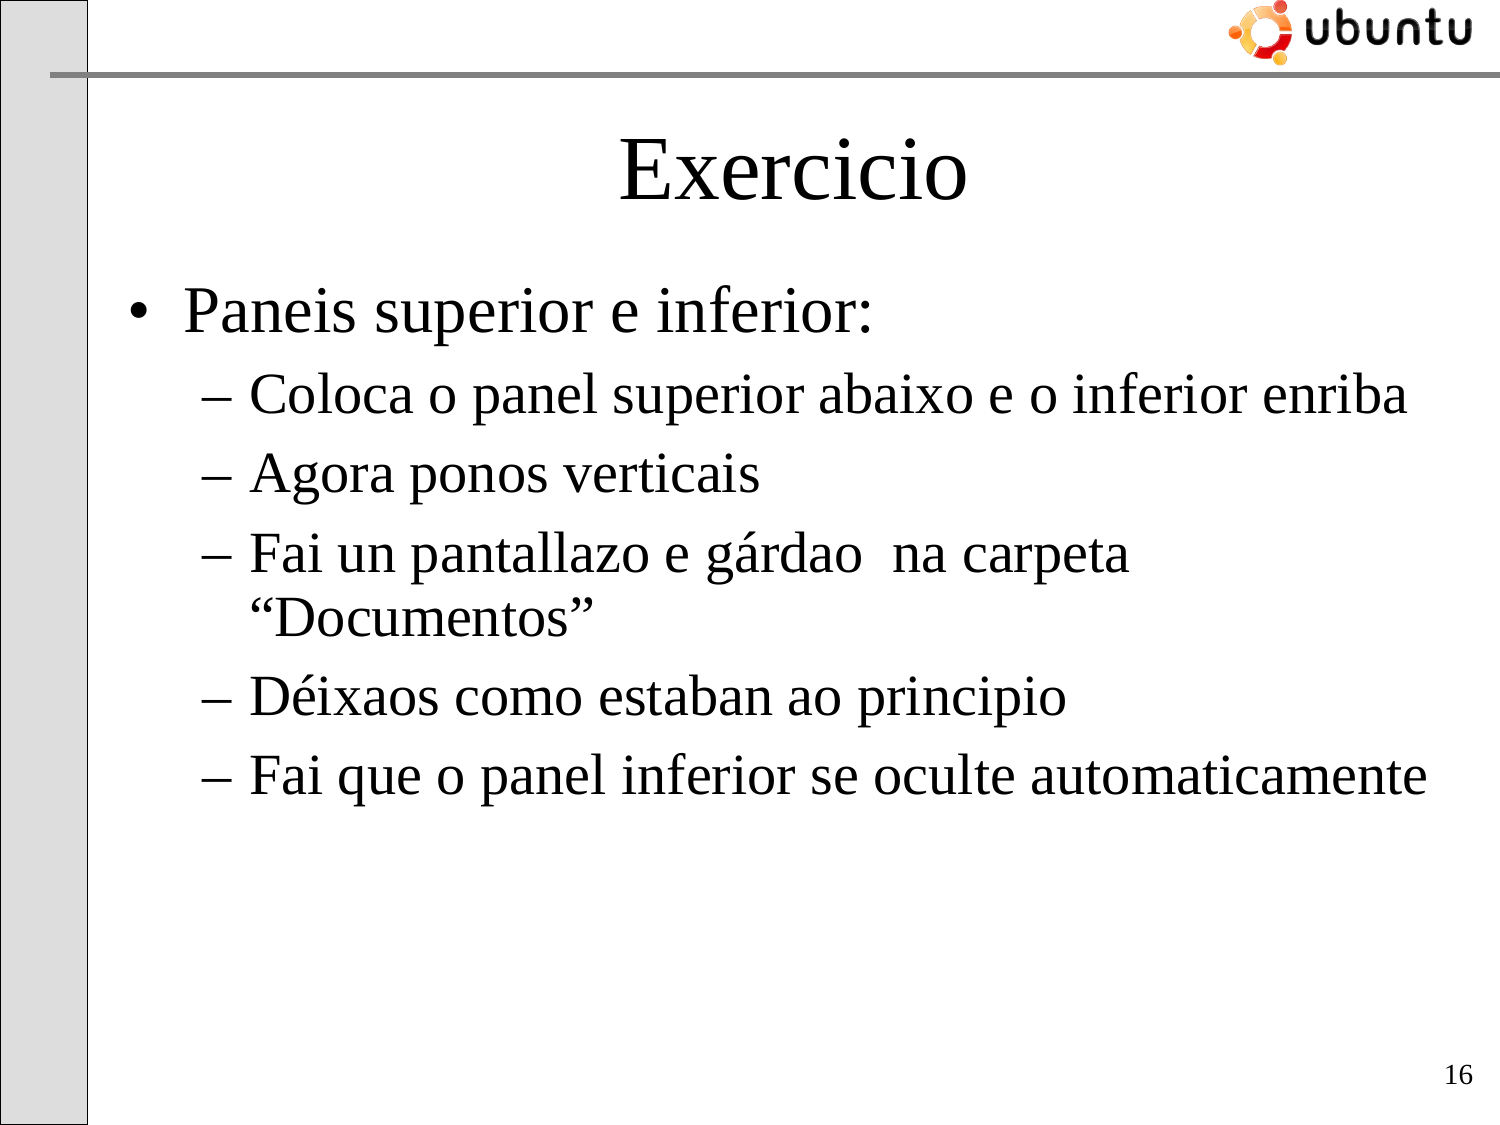

# Exercicio
Paneis superior e inferior:
Coloca o panel superior abaixo e o inferior enriba
Agora ponos verticais
Fai un pantallazo e gárdao na carpeta “Documentos”
Déixaos como estaban ao principio
Fai que o panel inferior se oculte automaticamente
16